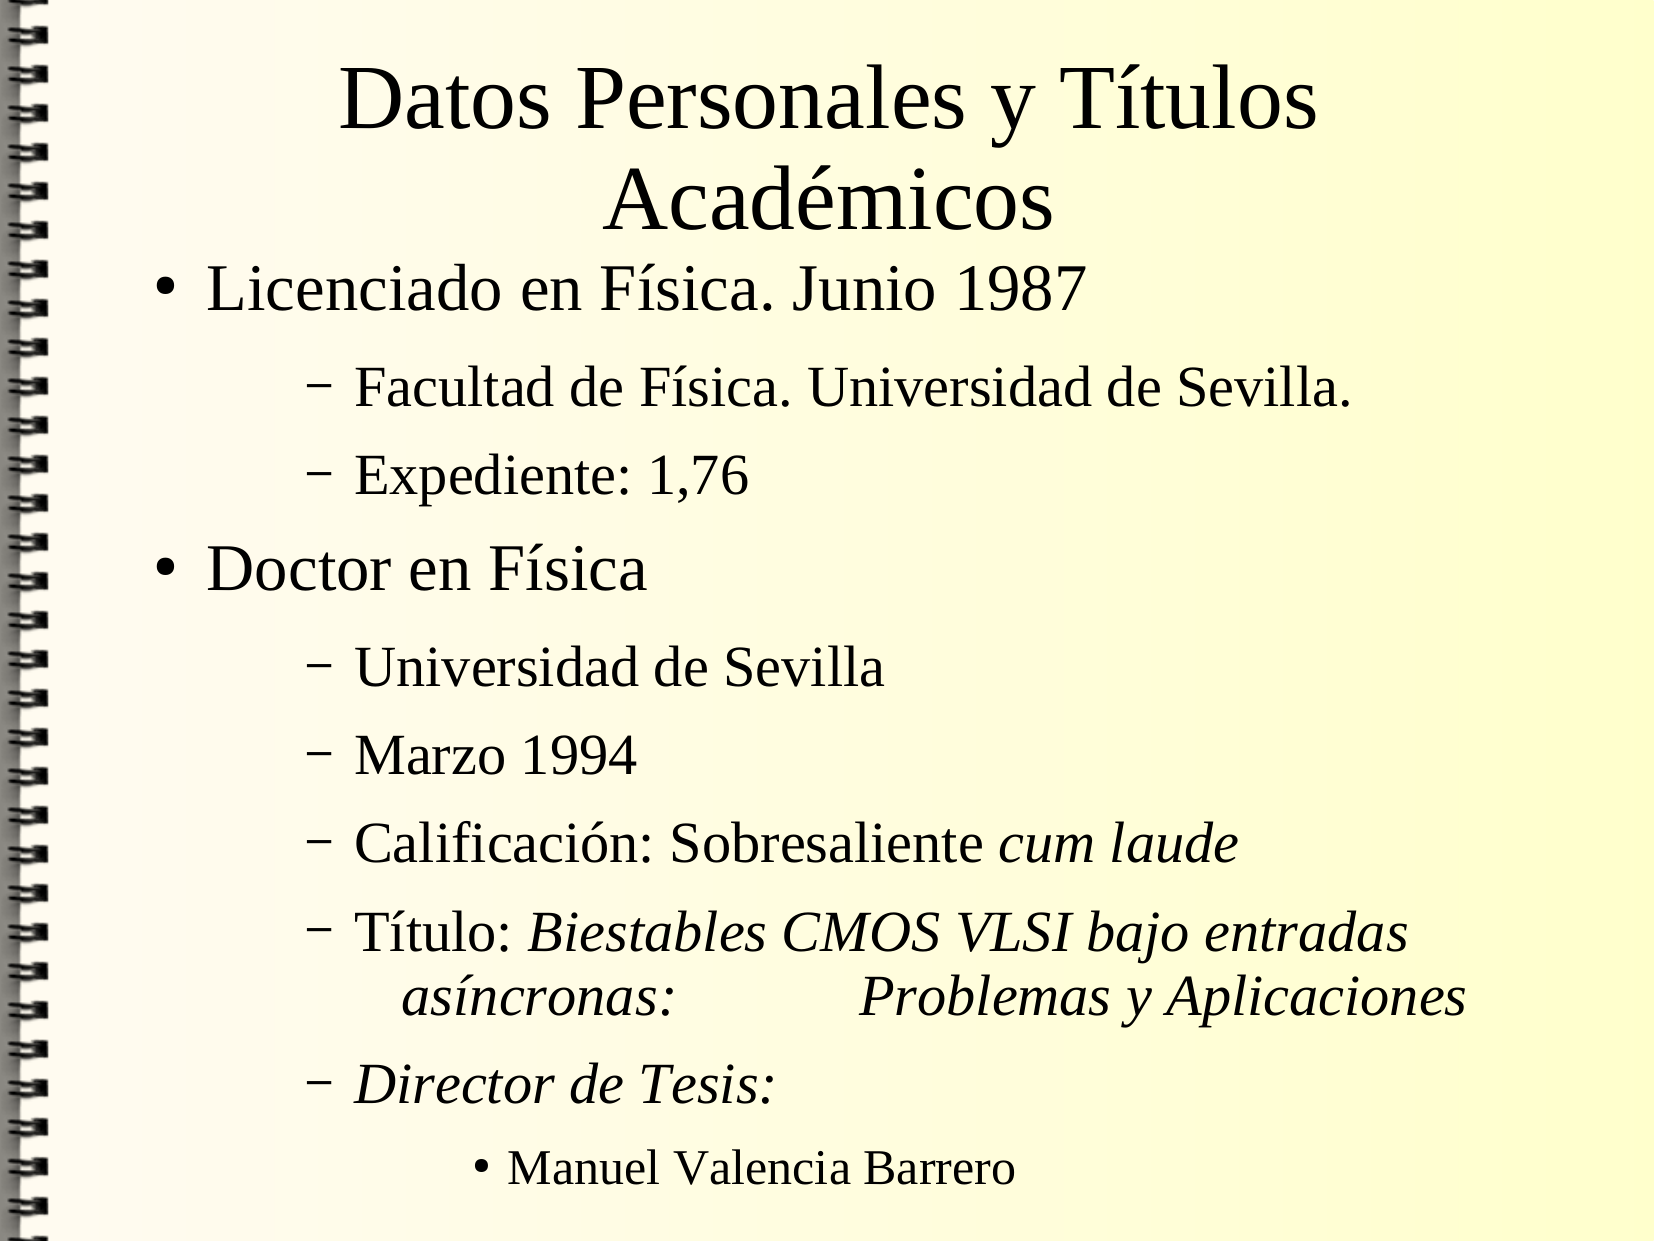

# Datos Personales y Títulos Académicos
Licenciado en Física. Junio 1987
Facultad de Física. Universidad de Sevilla.
Expediente: 1,76
Doctor en Física
Universidad de Sevilla
Marzo 1994
Calificación: Sobresaliente cum laude
Título: Biestables CMOS VLSI bajo entradas asíncronas: 			 Problemas y Aplicaciones
Director de Tesis:
Manuel Valencia Barrero